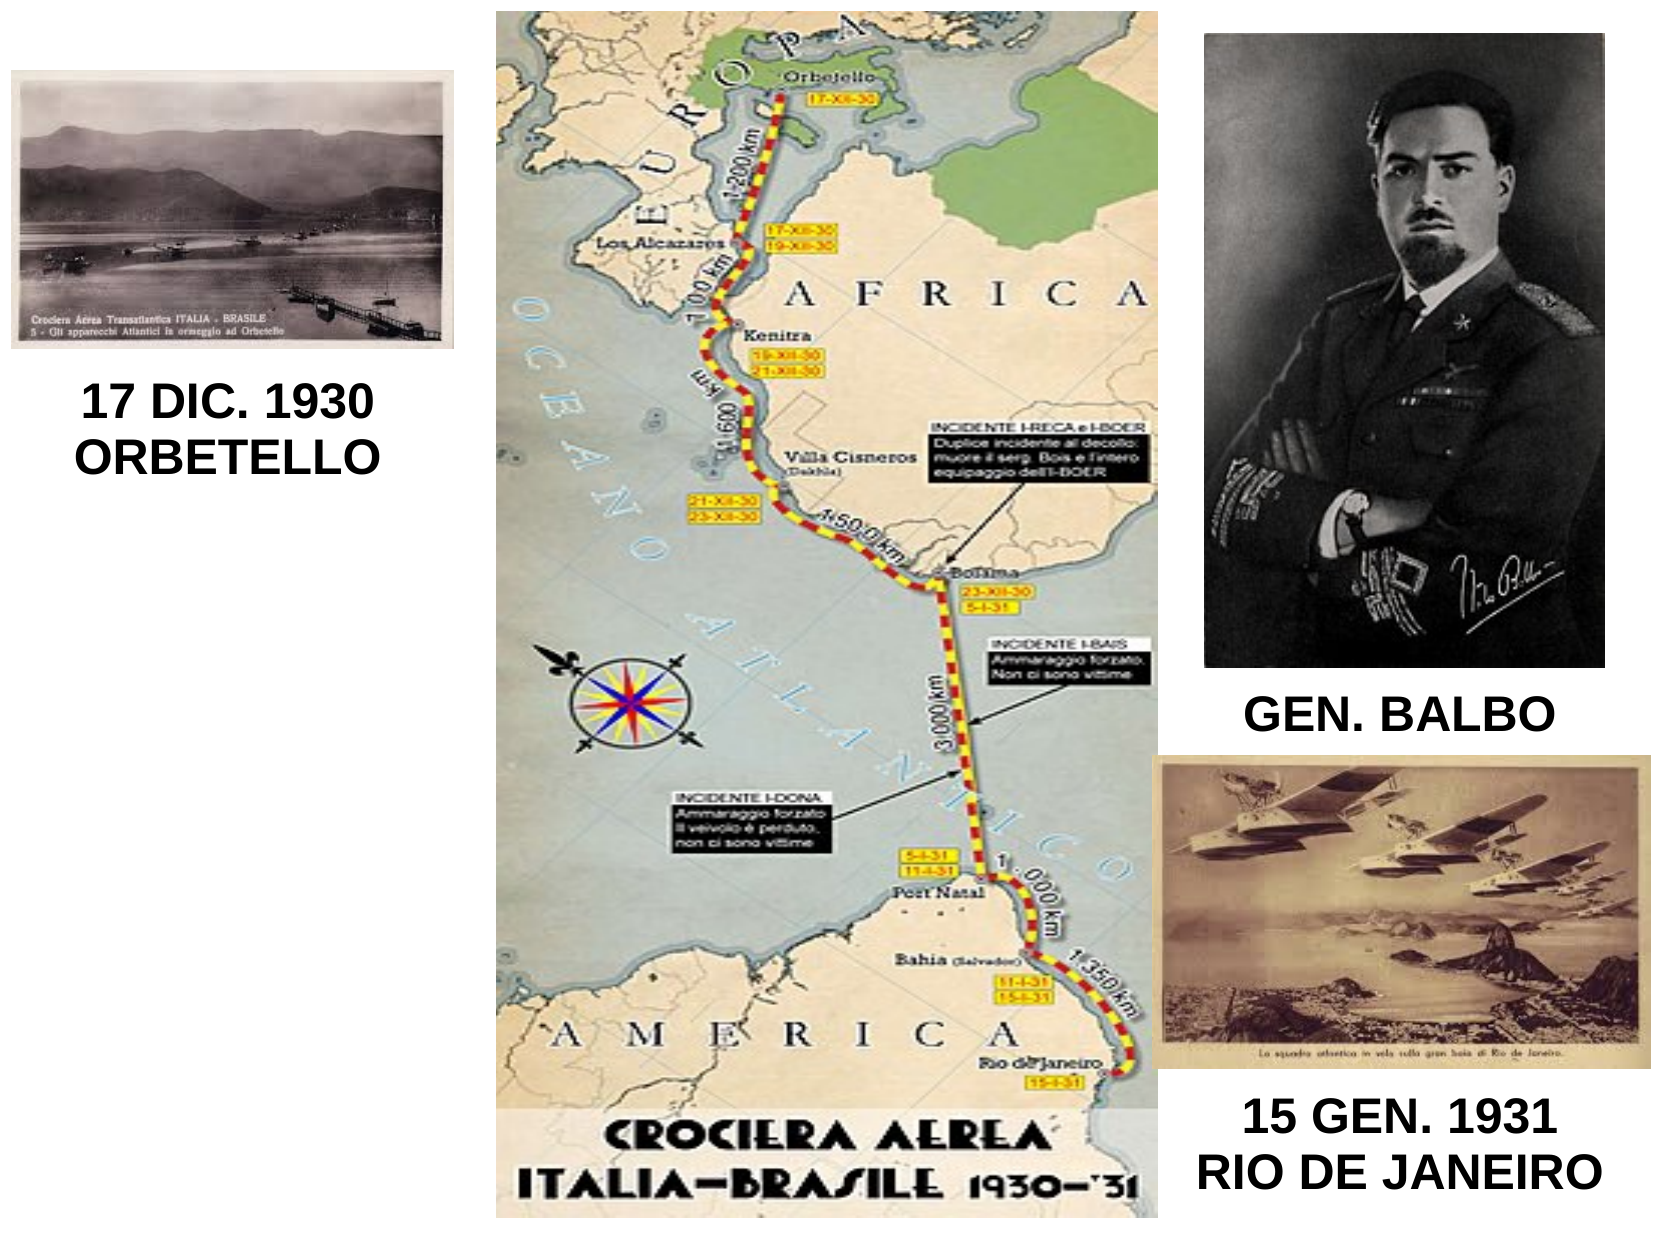

17 DIC. 1930
ORBETELLO
GEN. BALBO
15 GEN. 1931
RIO DE JANEIRO